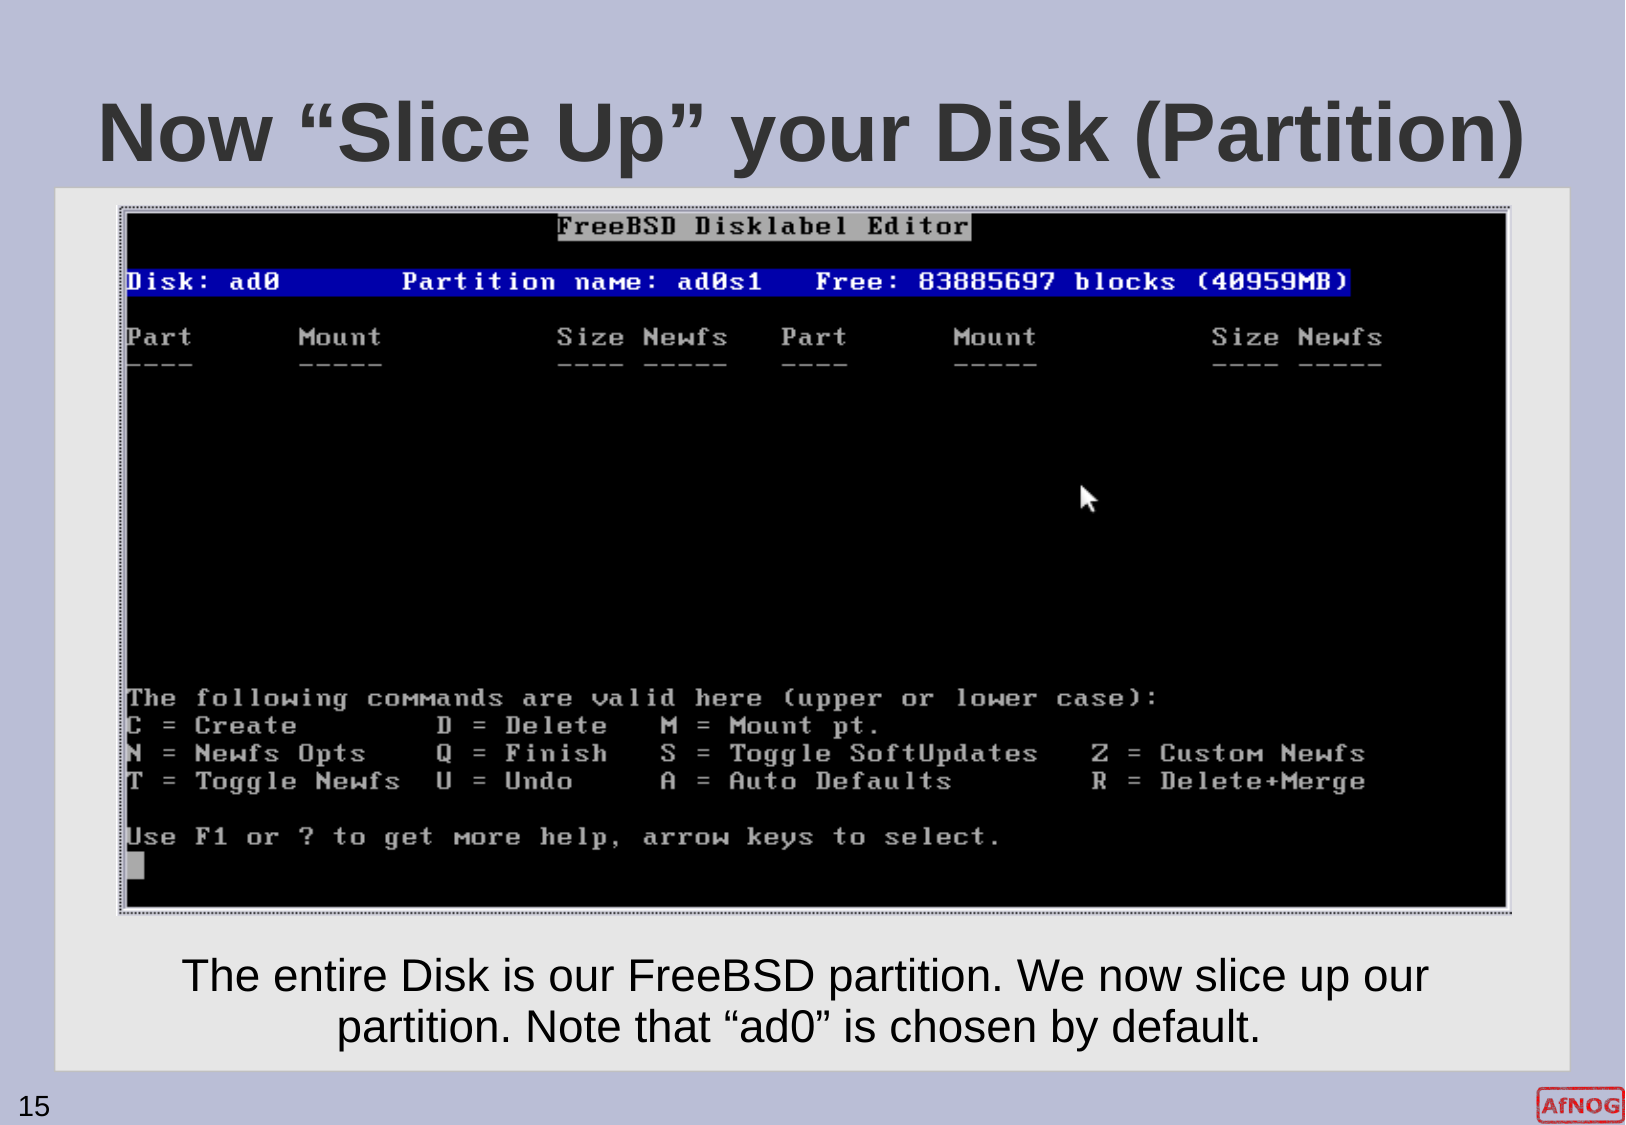

Now “Slice Up” your Disk (Partition)
The entire Disk is our FreeBSD partition. We now slice up our partition. Note that “ad0” is chosen by default.